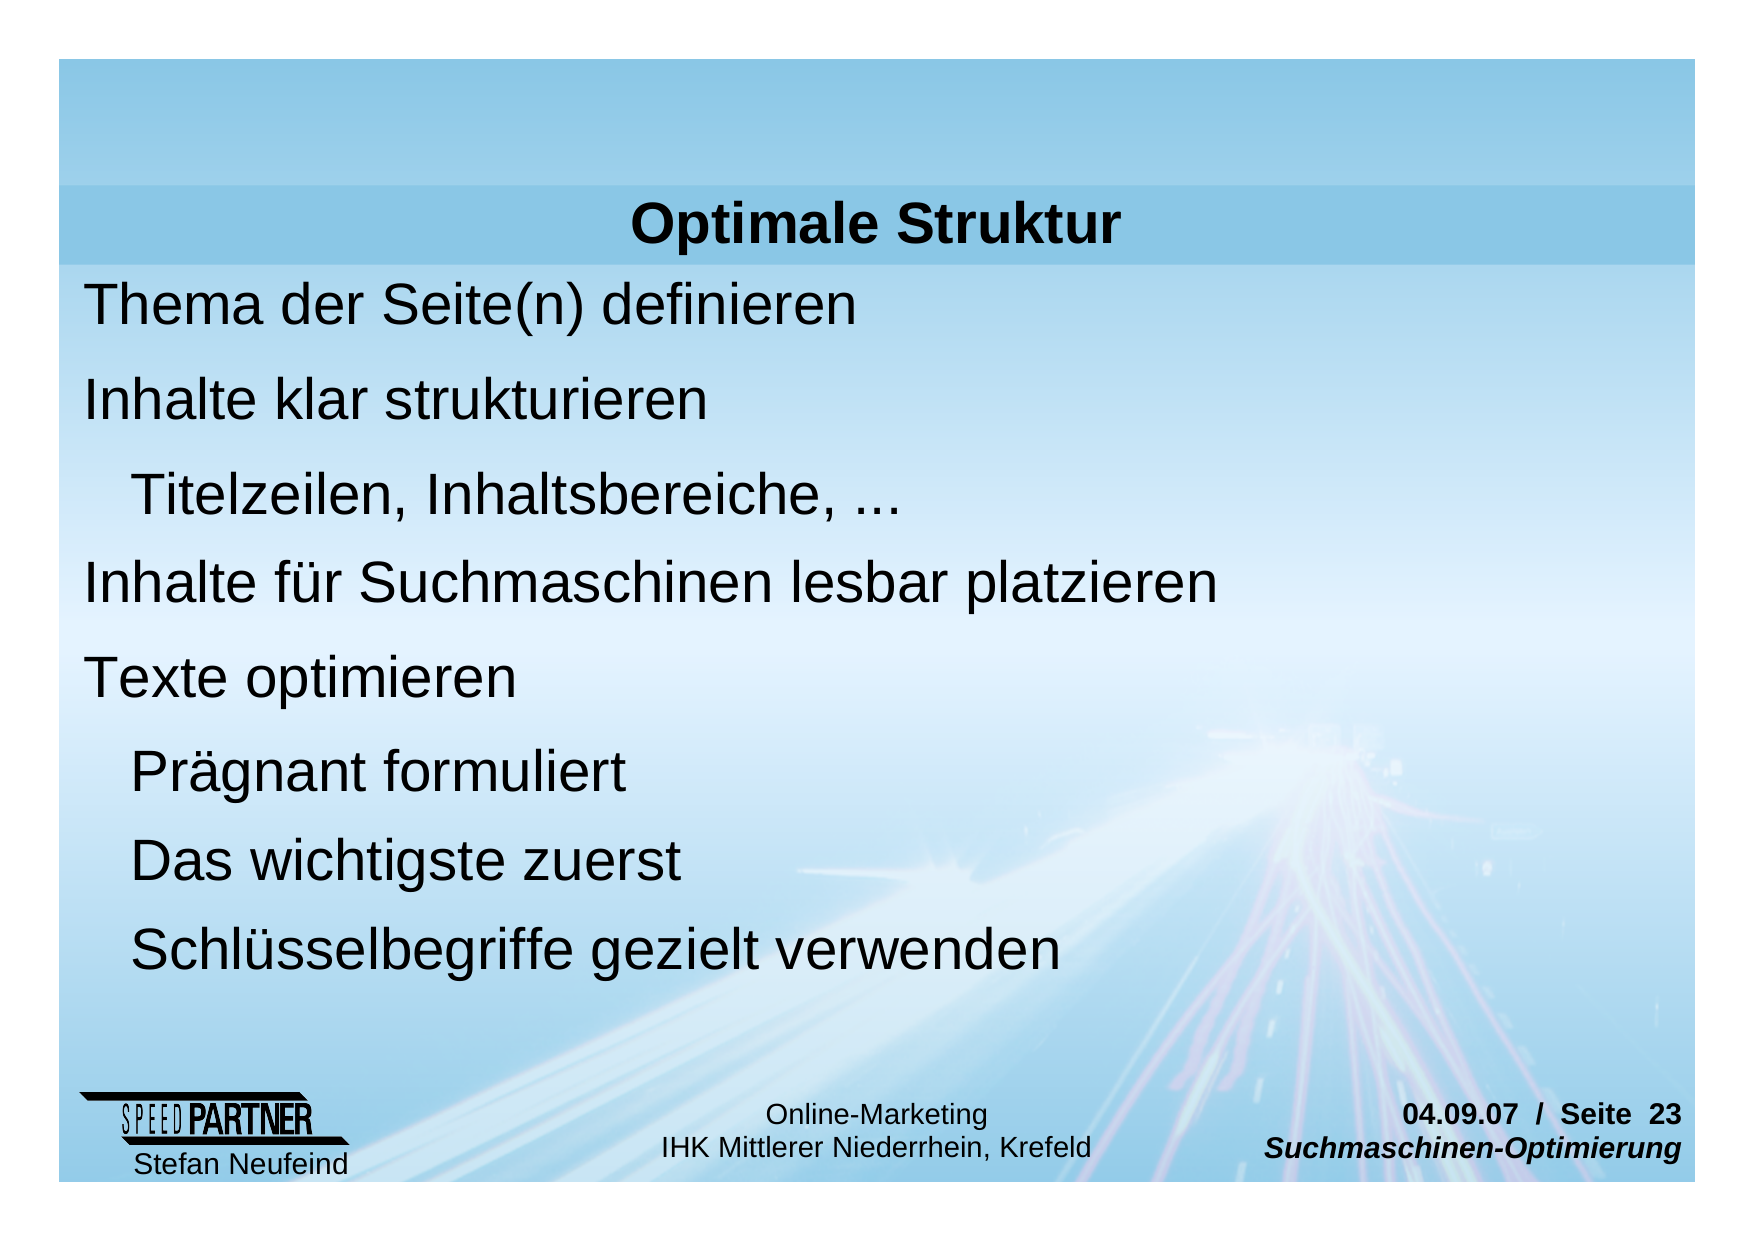

Optimale Struktur
# Thema der Seite(n) definieren
Inhalte klar strukturieren
Titelzeilen, Inhaltsbereiche, ...
Inhalte für Suchmaschinen lesbar platzieren
Texte optimieren
Prägnant formuliert
Das wichtigste zuerst
Schlüsselbegriffe gezielt verwenden